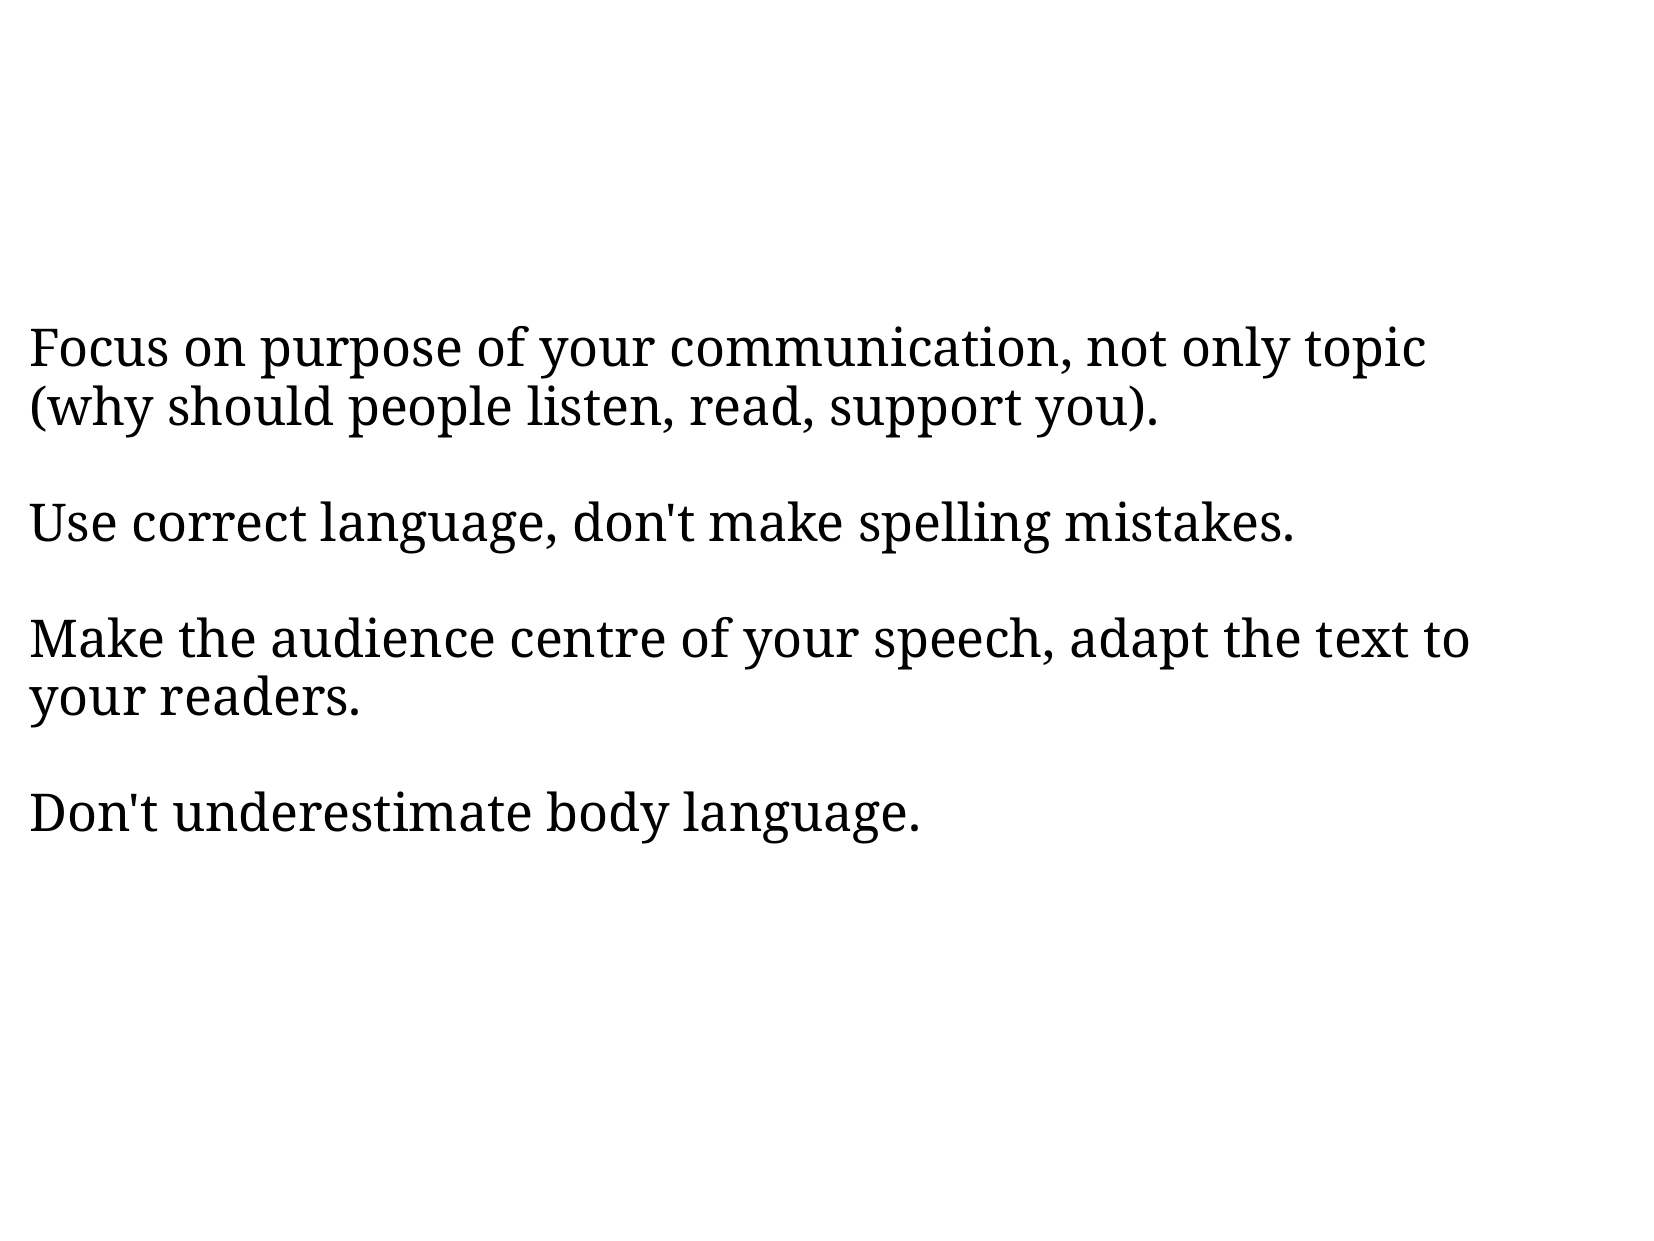

# Focus on purpose of your communication, not only topic (why should people listen, read, support you). Use correct language, don't make spelling mistakes. Make the audience centre of your speech, adapt the text to your readers. Don't underestimate body language.